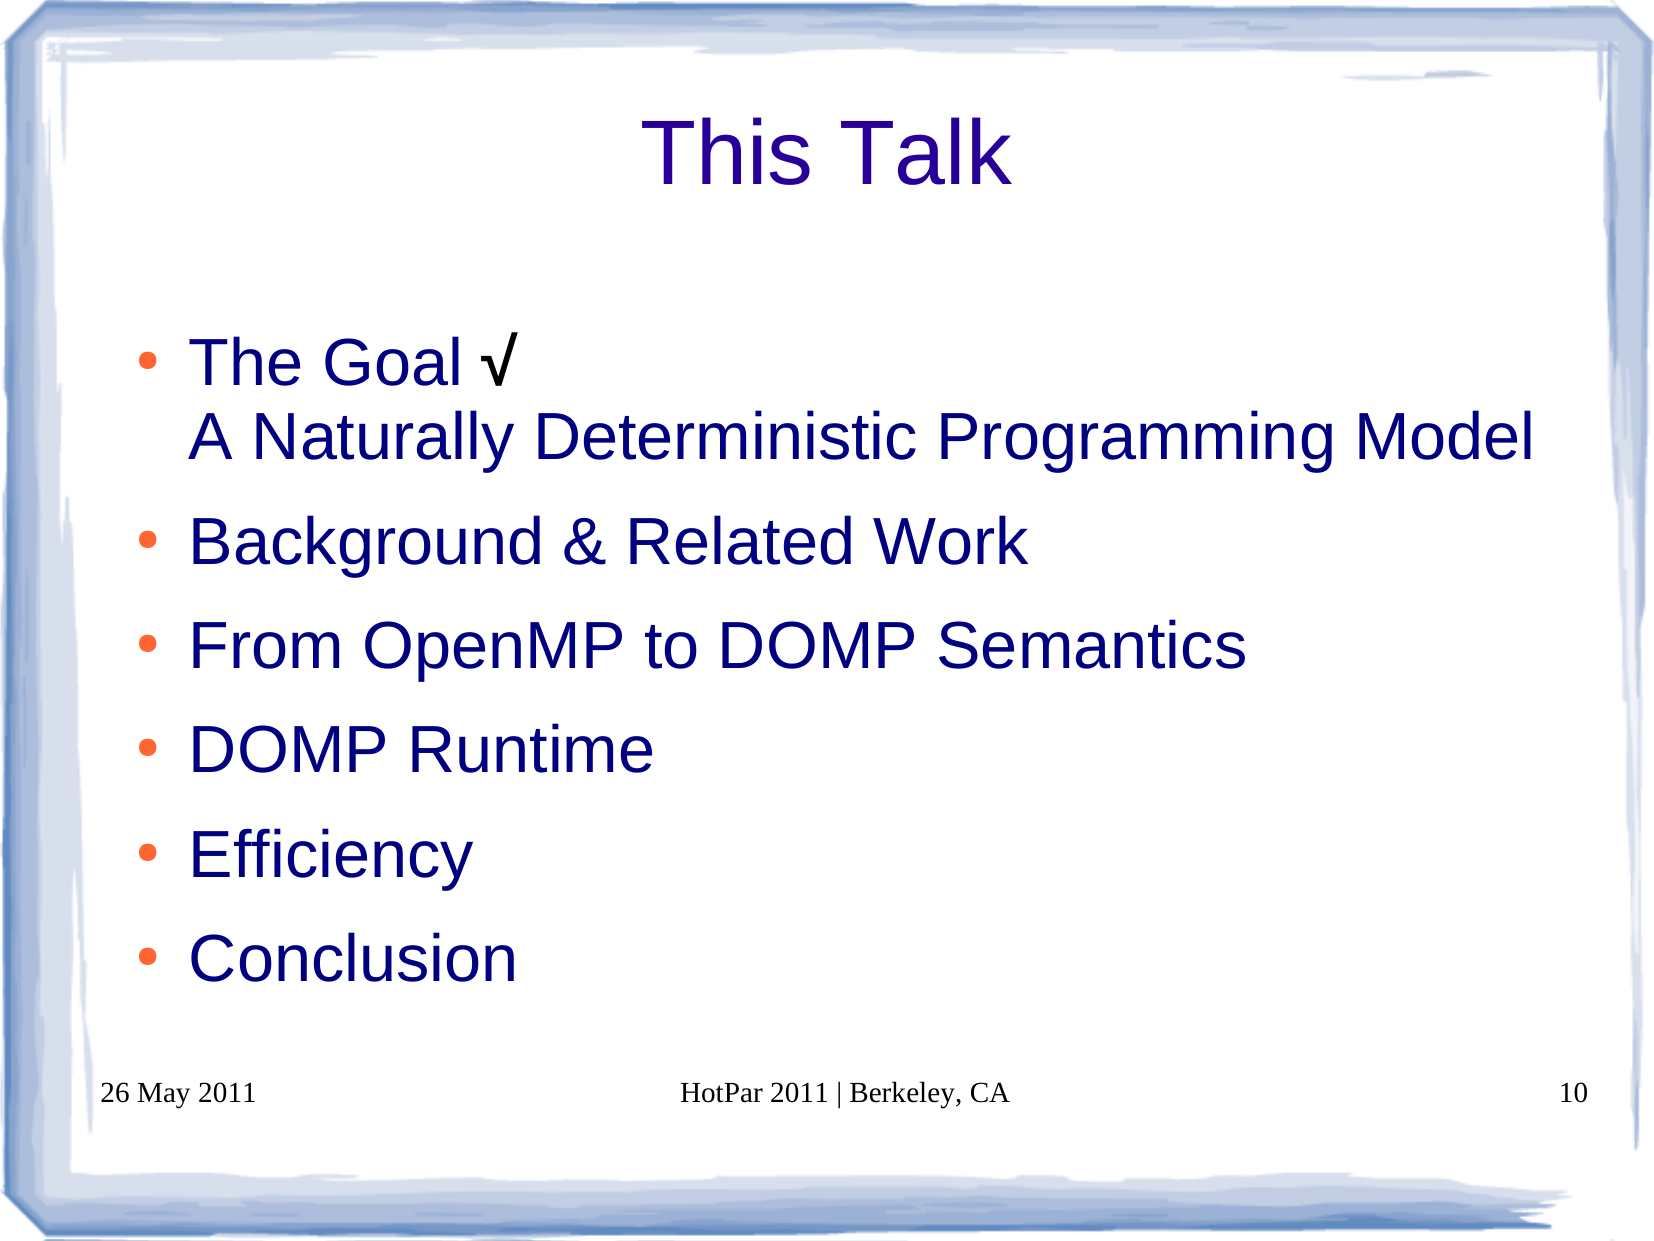

# This Talk
The Goal √
A Naturally Deterministic Programming Model
Background & Related Work
From OpenMP to DOMP Semantics
DOMP Runtime
Efficiency
Conclusion
26 May 2011
HotPar 2011 | Berkeley, CA
10